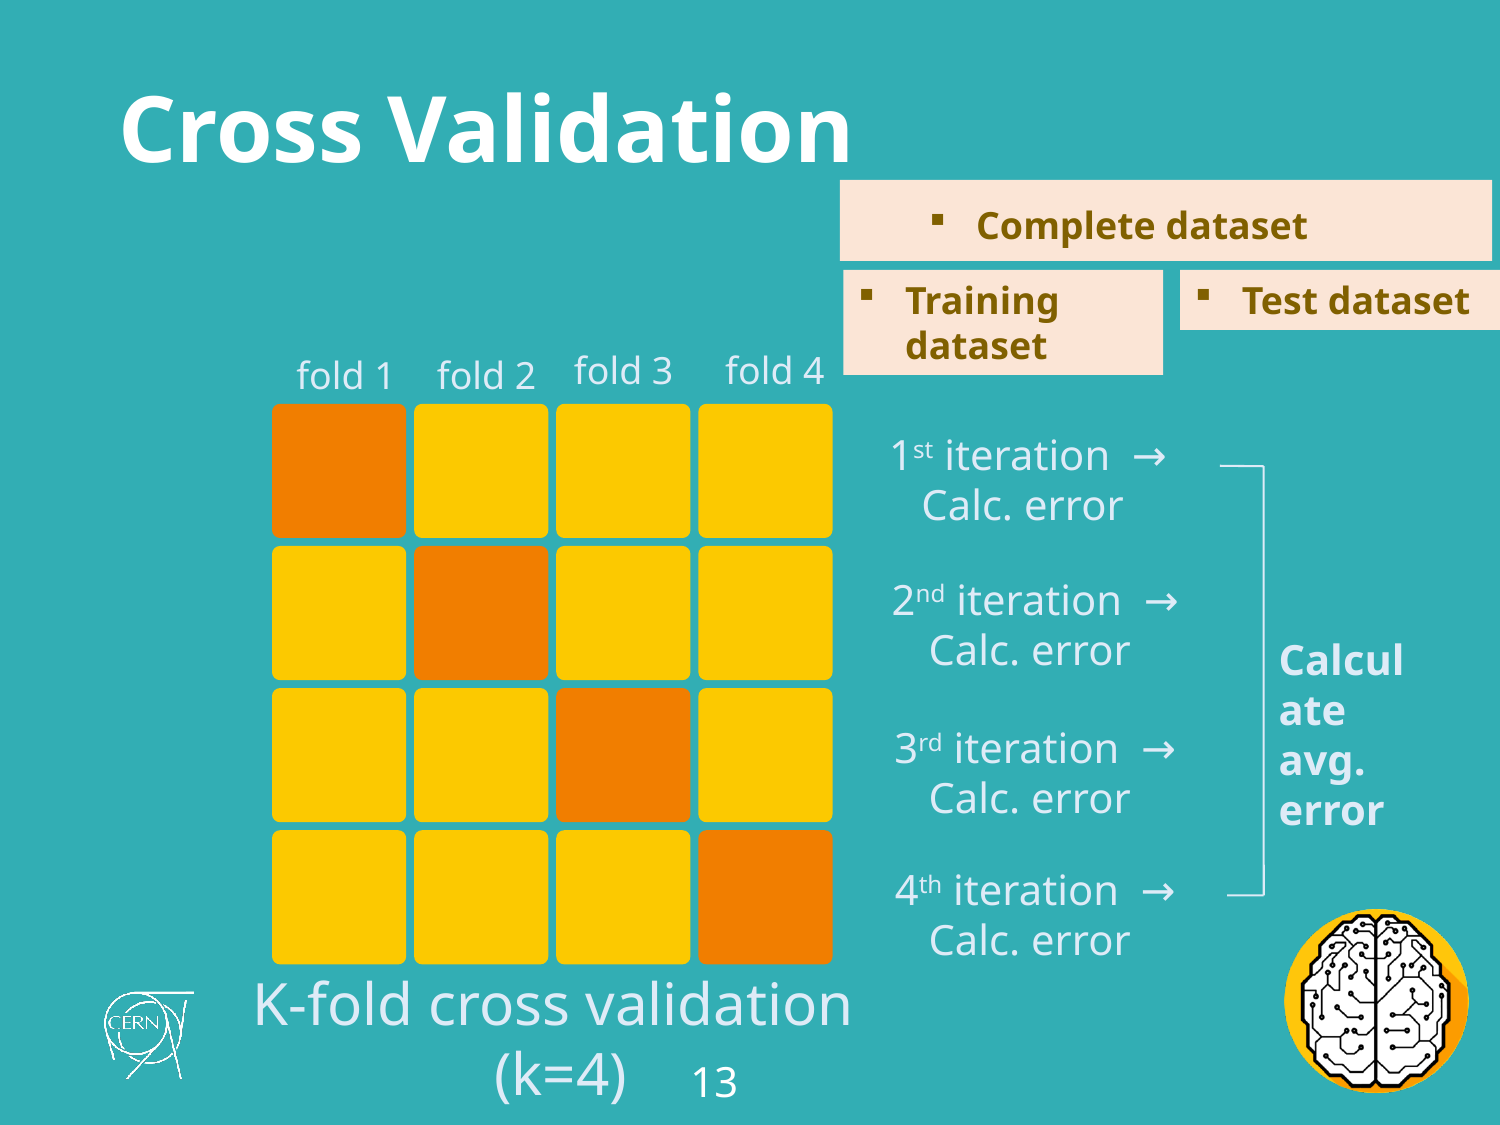

# Cross Validation
Complete dataset
Training dataset
Test dataset
fold 3
fold 4
fold 1
fold 2
1st iteration → Calc. error
2nd iteration → Calc. error
Test Set
Calculate avg. error
3rd iteration → Calc. error
Test Set
4th iteration → Calc. error
Test Set
K-fold cross validation (k=4)